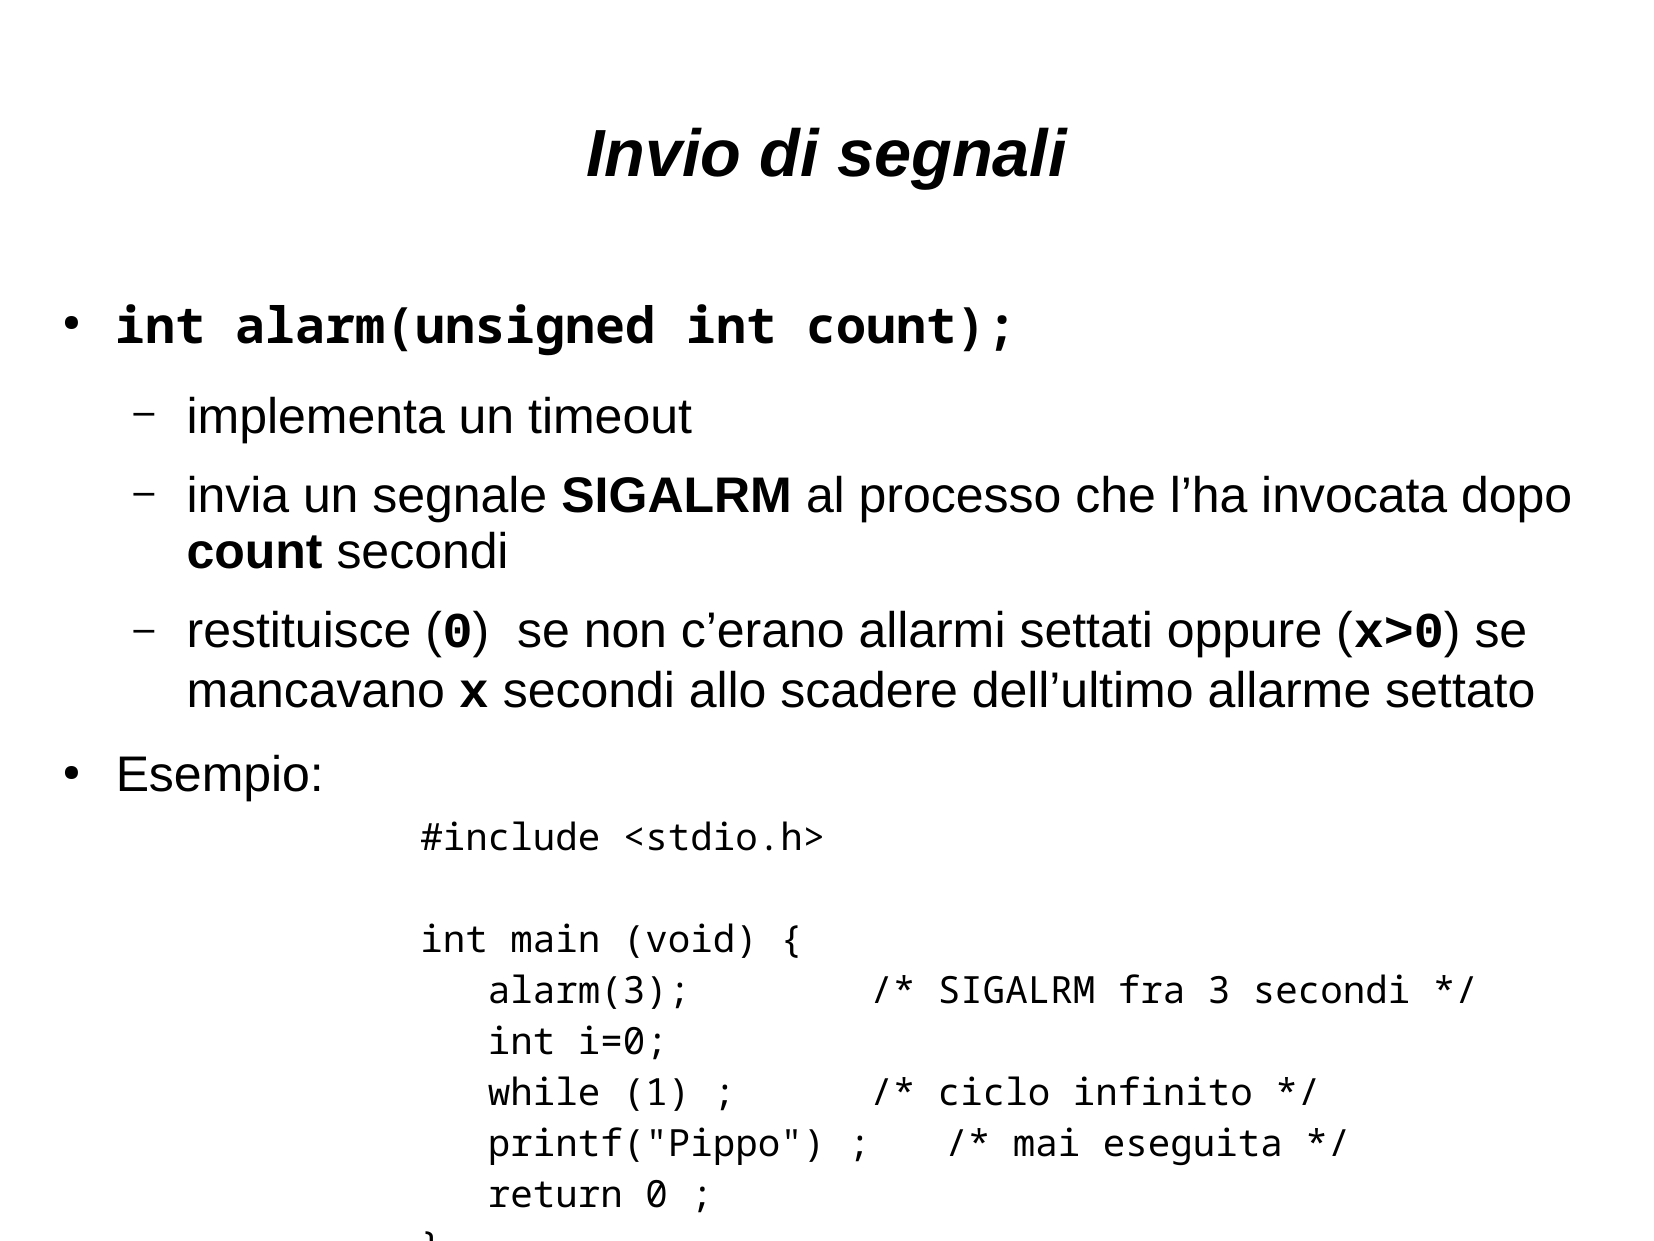

# Invio di segnali
int alarm(unsigned int count);
implementa un timeout
invia un segnale SIGALRM al processo che l’ha invocata dopo count secondi
restituisce (0) se non c’erano allarmi settati oppure (x>0) se mancavano x secondi allo scadere dell’ultimo allarme settato
Esempio:
#include <stdio.h>
int main (void) {
 alarm(3); 	/* SIGALRM fra 3 secondi */
 int i=0;
 while (1) ; 	/* ciclo infinito */
 printf("Pippo") ; 	/* mai eseguita */
 return 0 ;
}